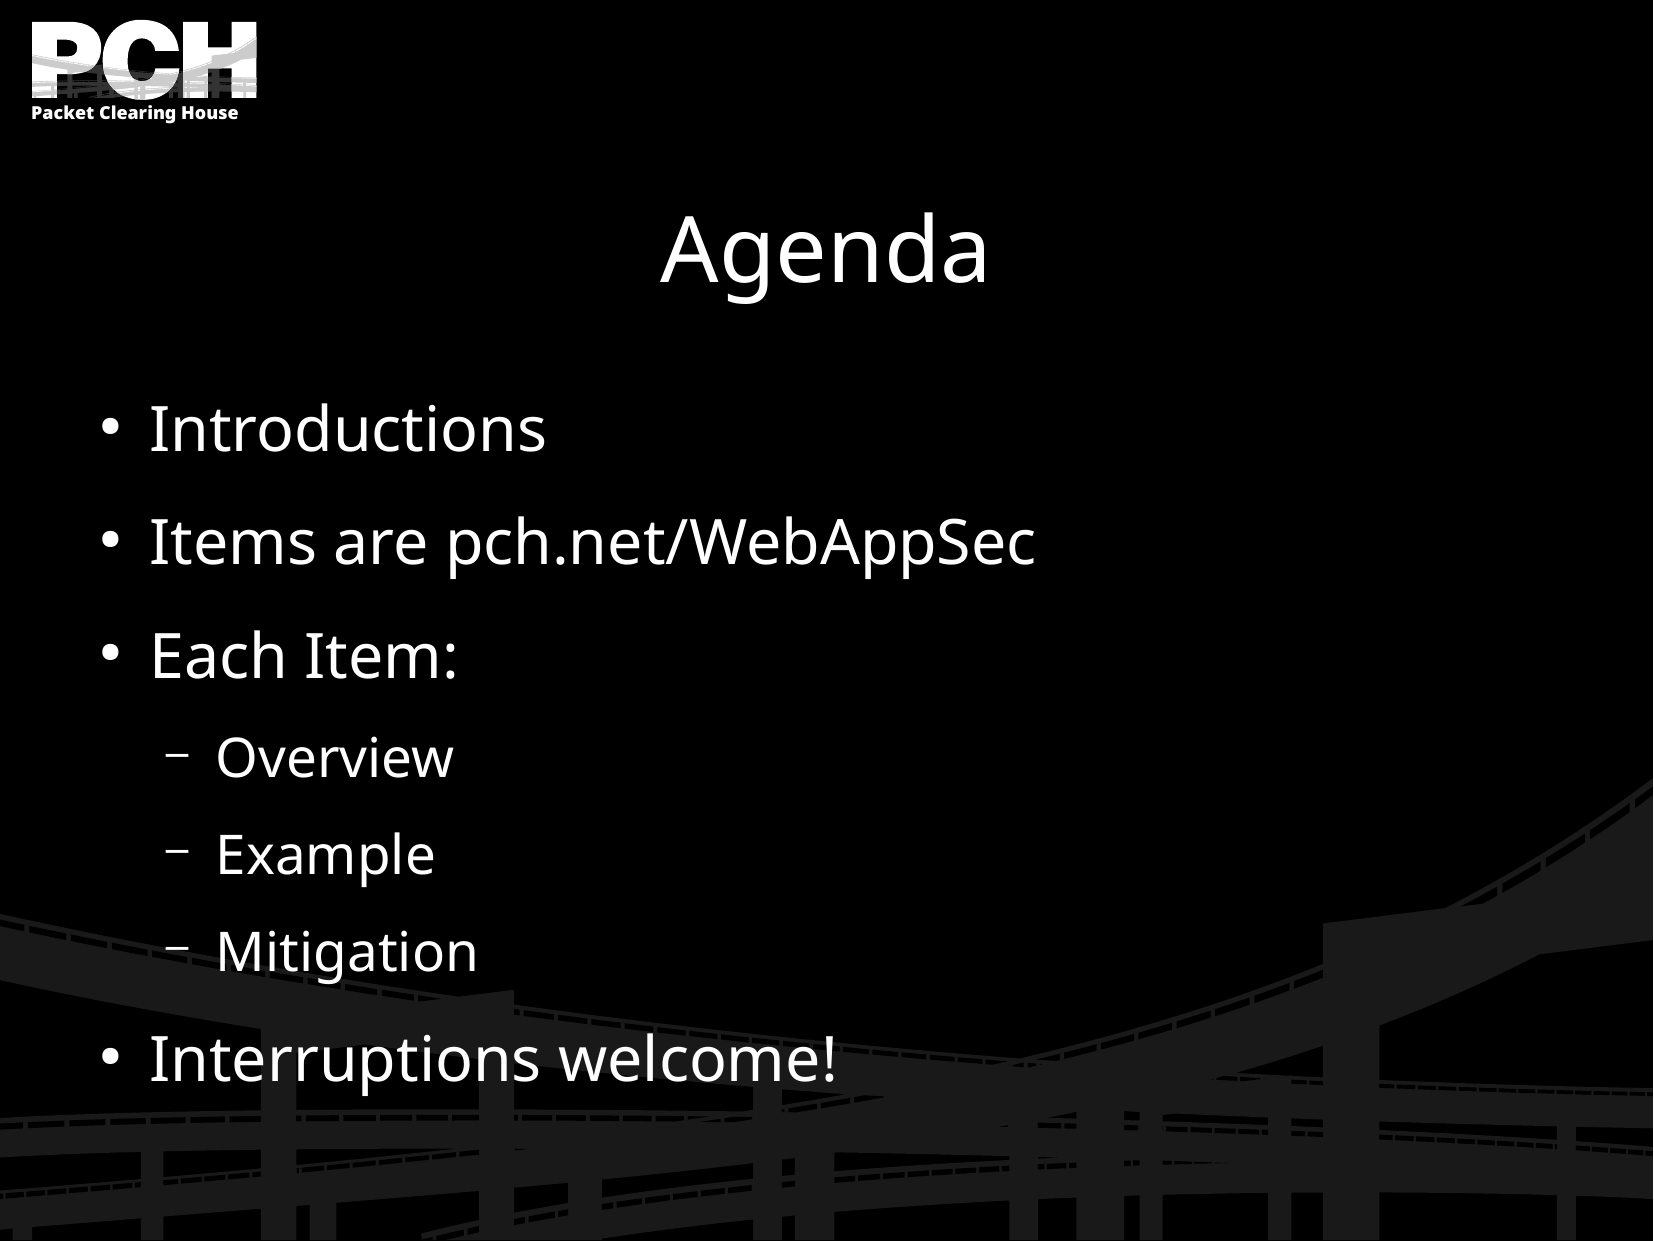

# Agenda
Introductions
Items are pch.net/WebAppSec
Each Item:
Overview
Example
Mitigation
Interruptions welcome!